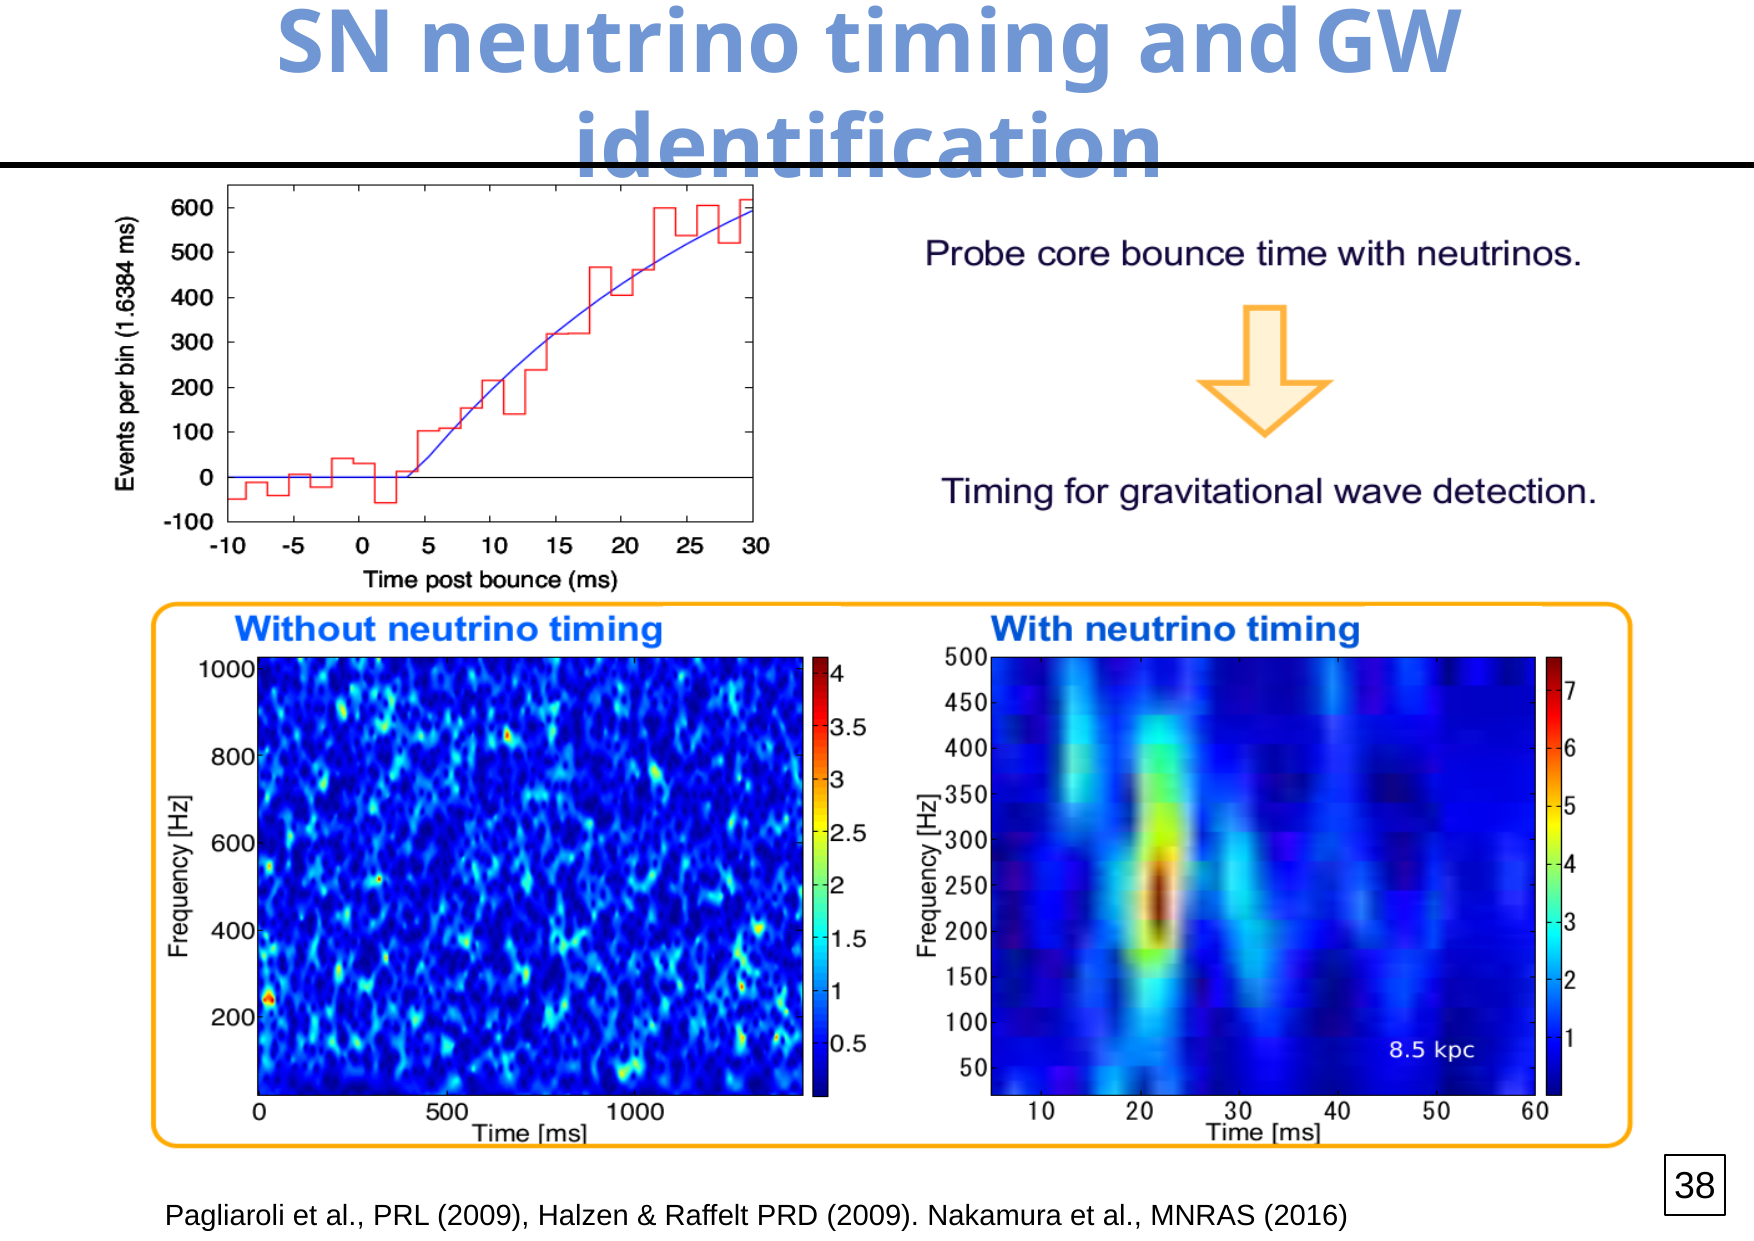

SN neutrino timing and GW identification
38
Pagliaroli et al., PRL (2009), Halzen & Raffelt PRD (2009). Nakamura et al., MNRAS (2016)